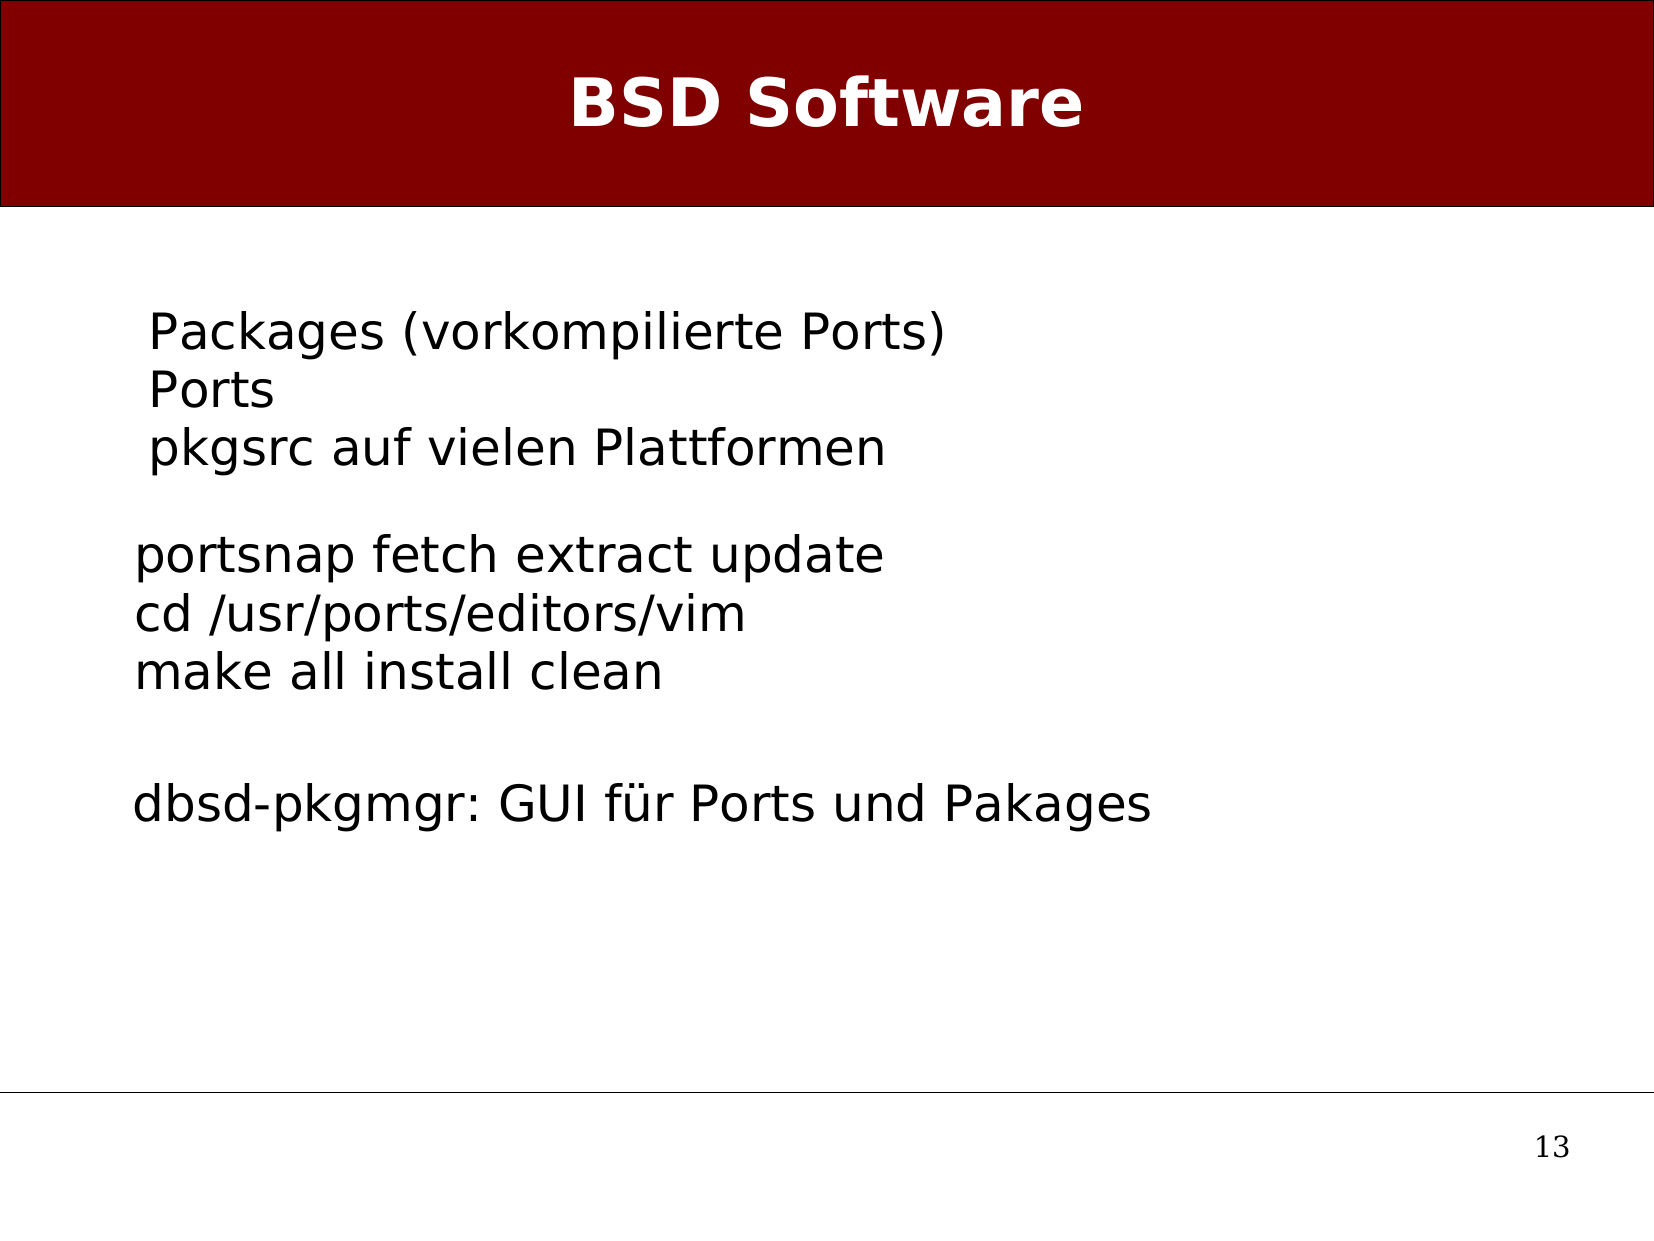

BSD Software
 Packages (vorkompilierte Ports)
 Ports
 pkgsrc auf vielen Plattformen
portsnap fetch extract update
cd /usr/ports/editors/vim
make all install clean
dbsd-pkgmgr: GUI für Ports und Pakages
13